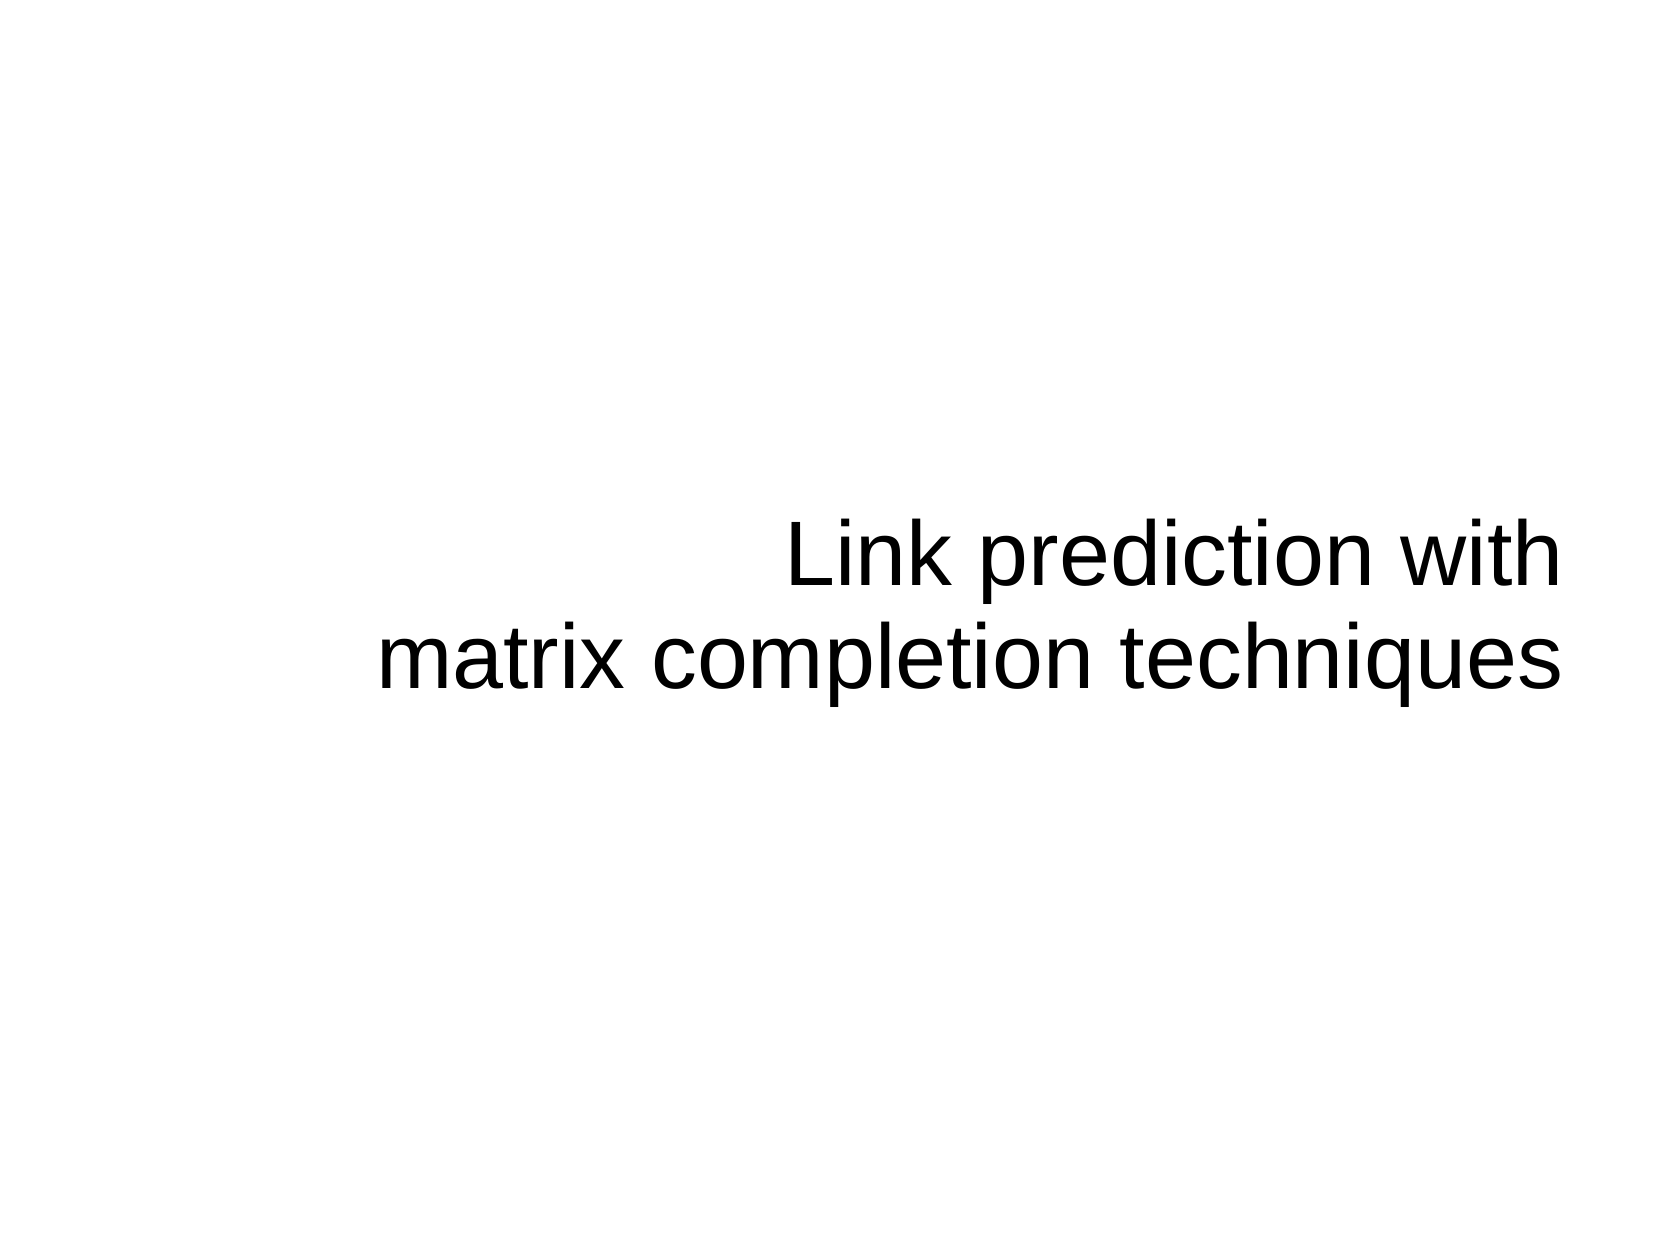

# Link prediction with matrix completion techniques